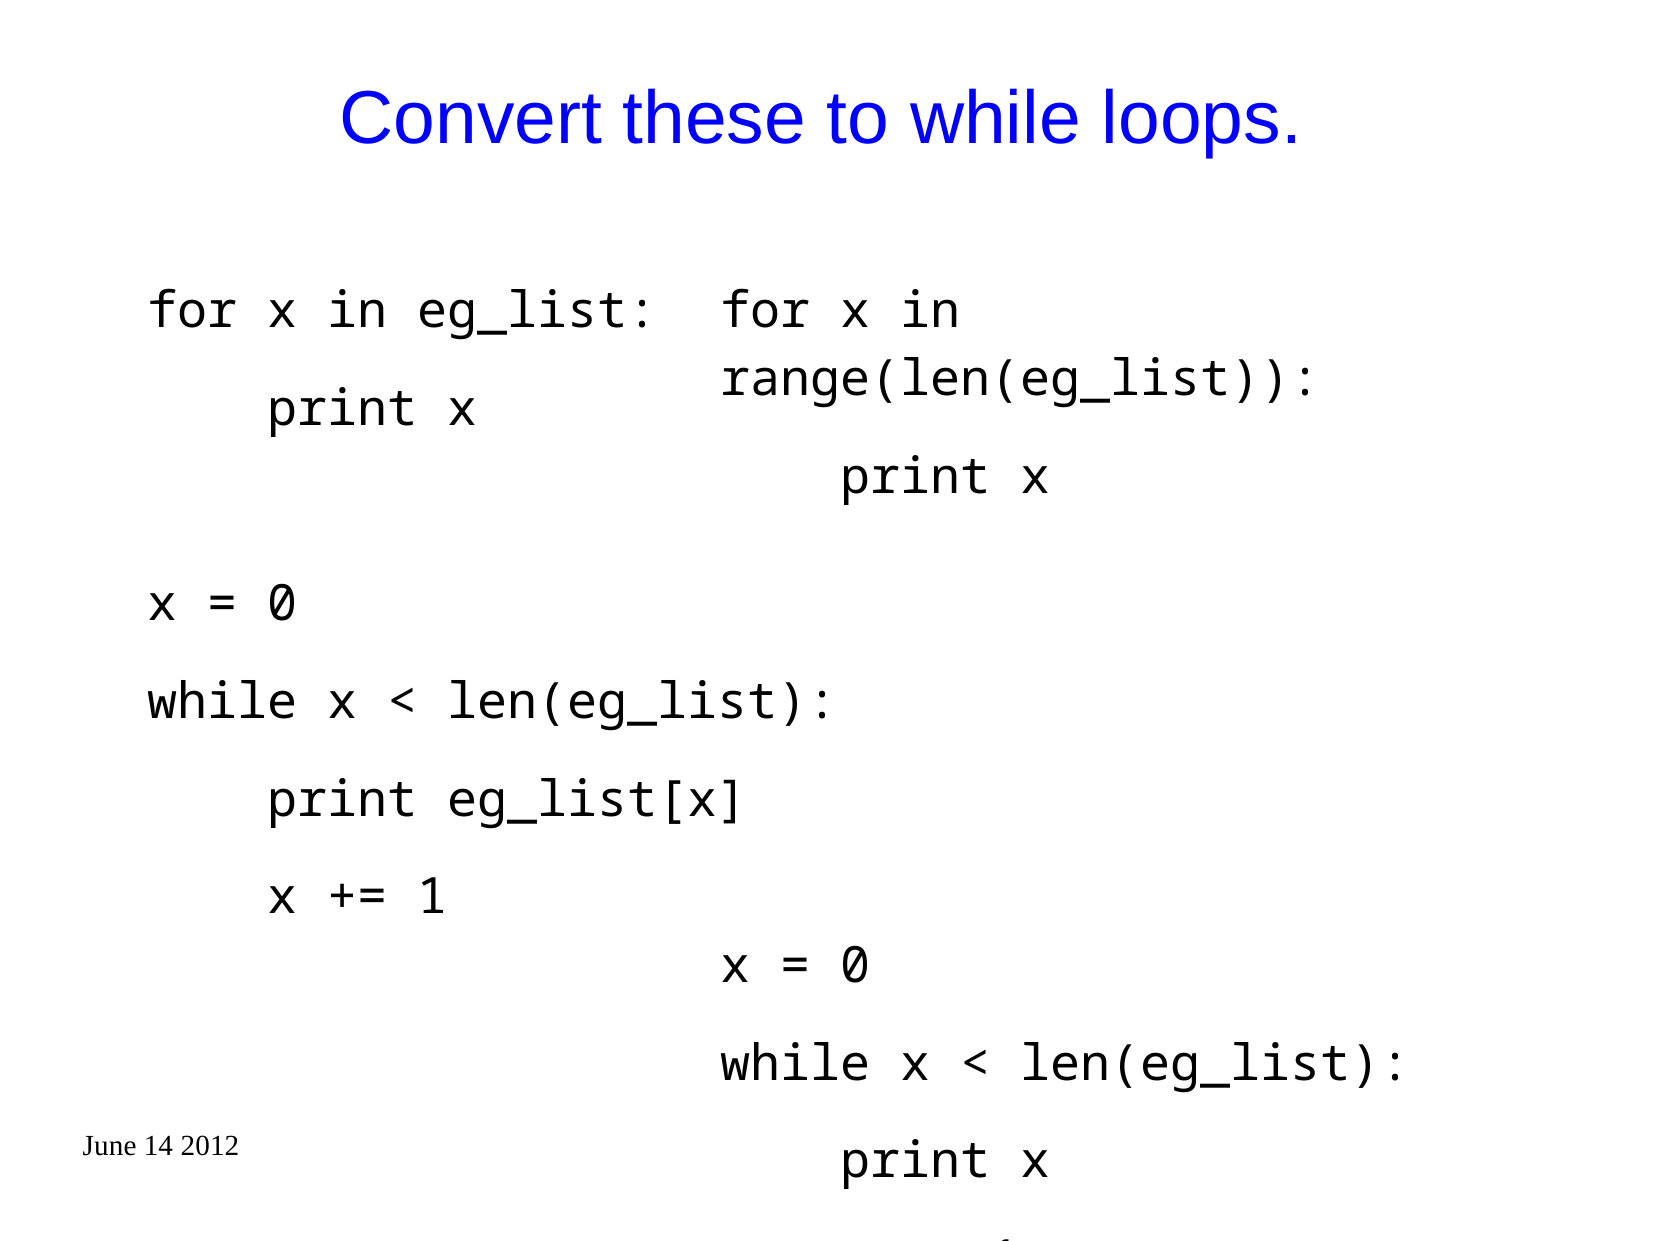

# Convert these to while loops.
for x in eg_list:
 print x
x = 0
while x < len(eg_list):
 print eg_list[x]
 x += 1
for x in range(len(eg_list)):
 print x
x = 0
while x < len(eg_list):
 print x
 x += 1
June 14 2012